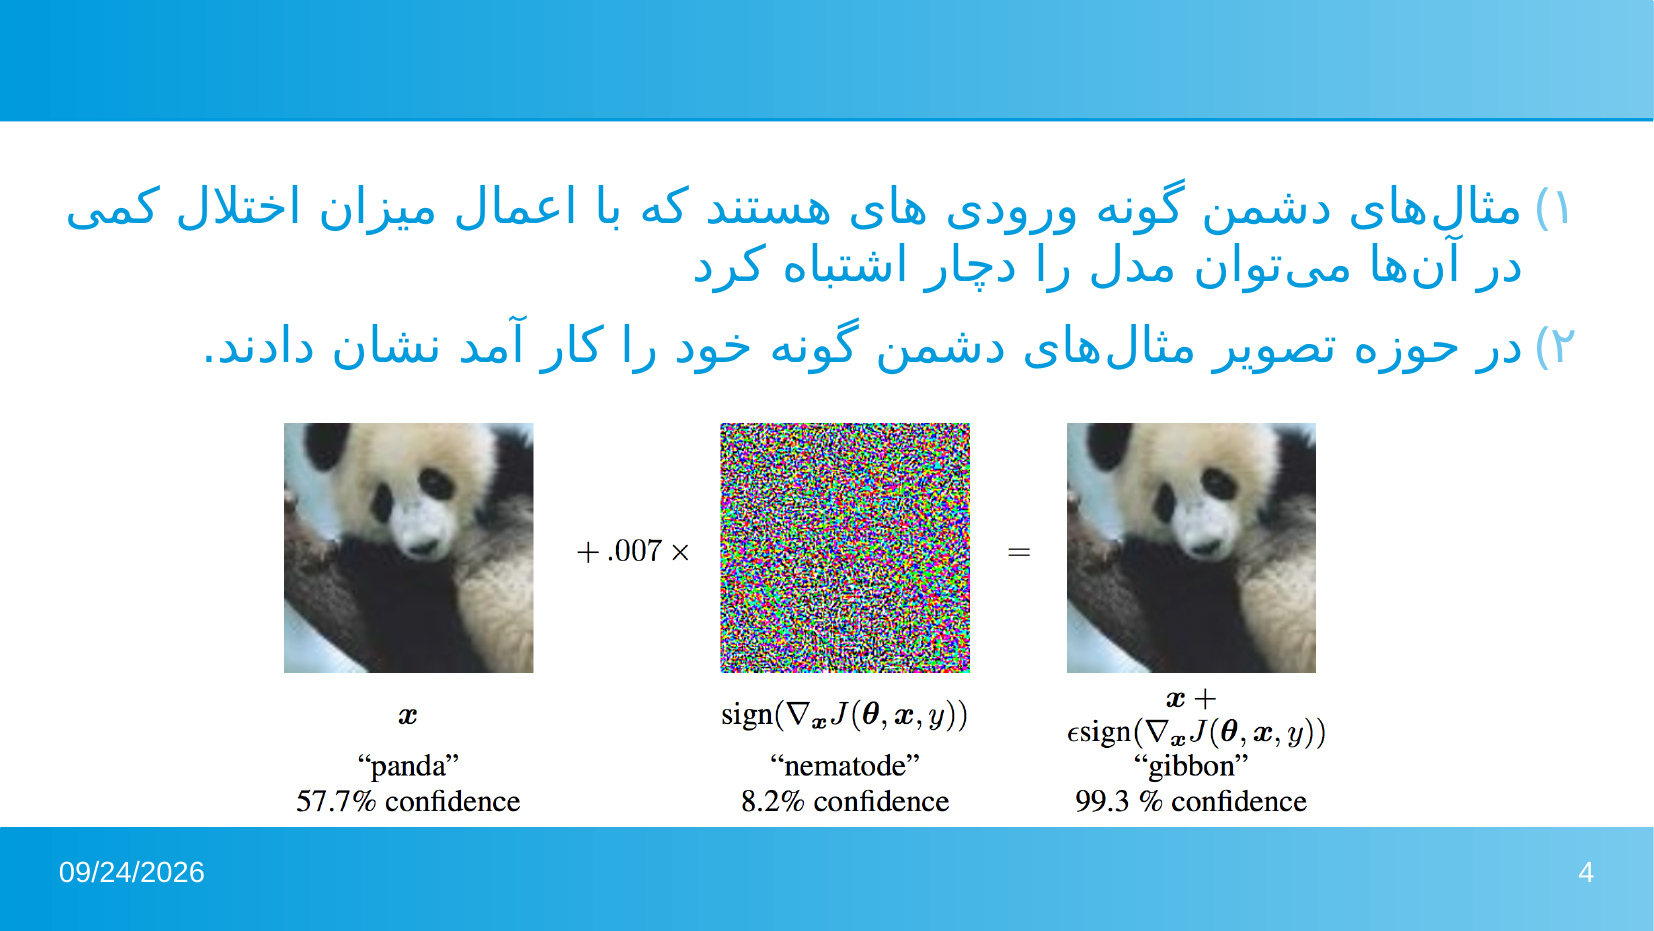

#
مثال‌های دشمن گونه ورودی های هستند که با اعمال میزان اختلال کمی در آن‌ها می‌توان مدل را دچار اشتباه کرد
در حوزه تصویر مثال‌های دشمن گونه خود را کار آمد نشان دادند.
4